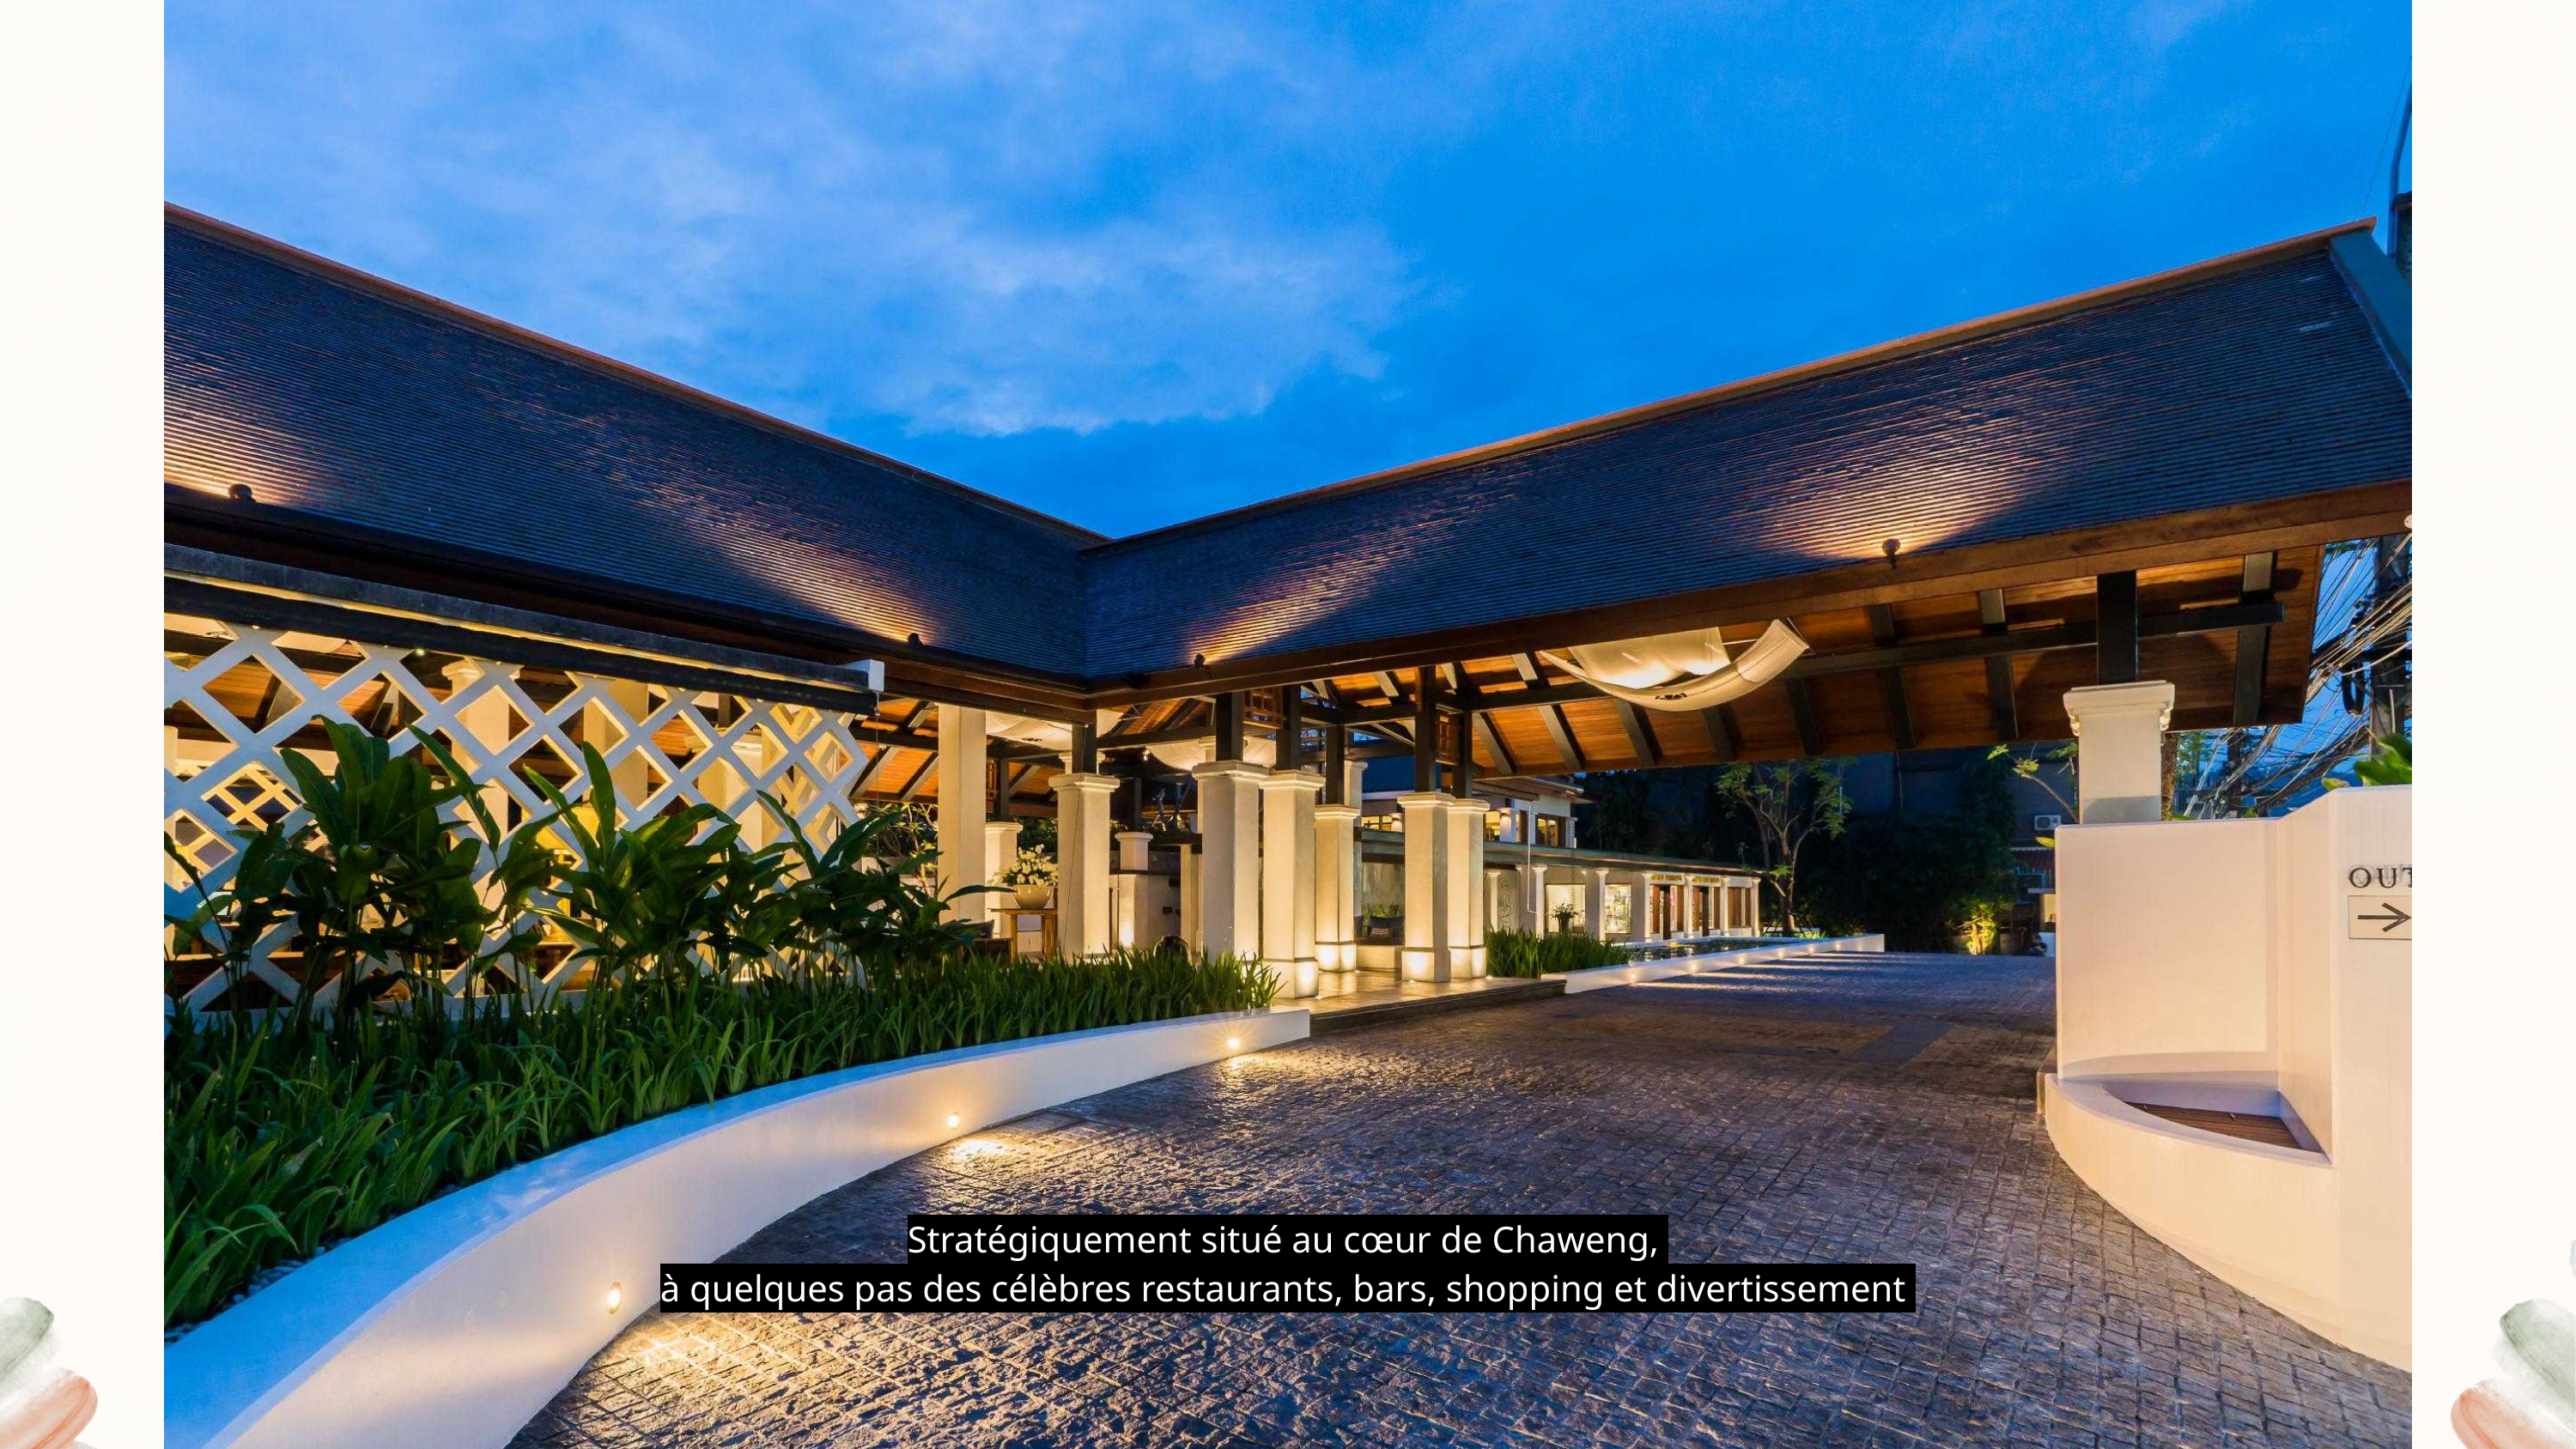

Stratégiquement situé au cœur de Chaweng,
à quelques pas des célèbres restaurants, bars, shopping et divertissement